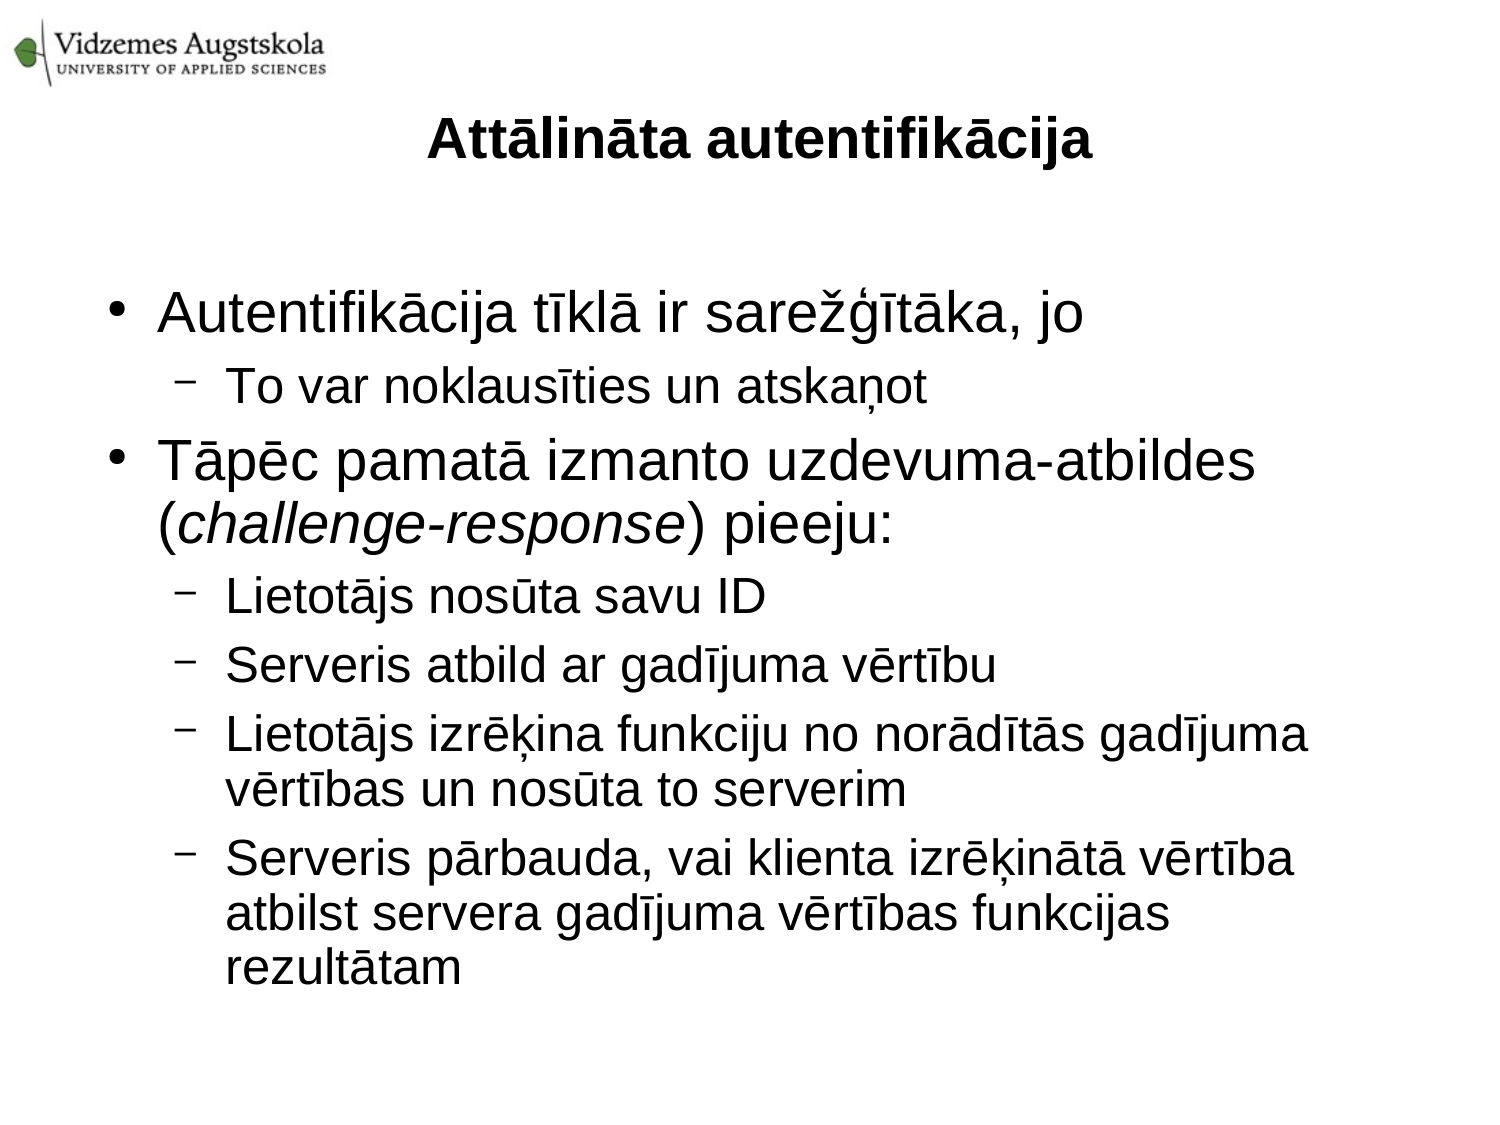

# Attālināta autentifikācija
Autentifikācija tīklā ir sarežģītāka, jo
To var noklausīties un atskaņot
Tāpēc pamatā izmanto uzdevuma-atbildes (challenge-response) pieeju:
Lietotājs nosūta savu ID
Serveris atbild ar gadījuma vērtību
Lietotājs izrēķina funkciju no norādītās gadījuma vērtības un nosūta to serverim
Serveris pārbauda, vai klienta izrēķinātā vērtība atbilst servera gadījuma vērtības funkcijas rezultātam